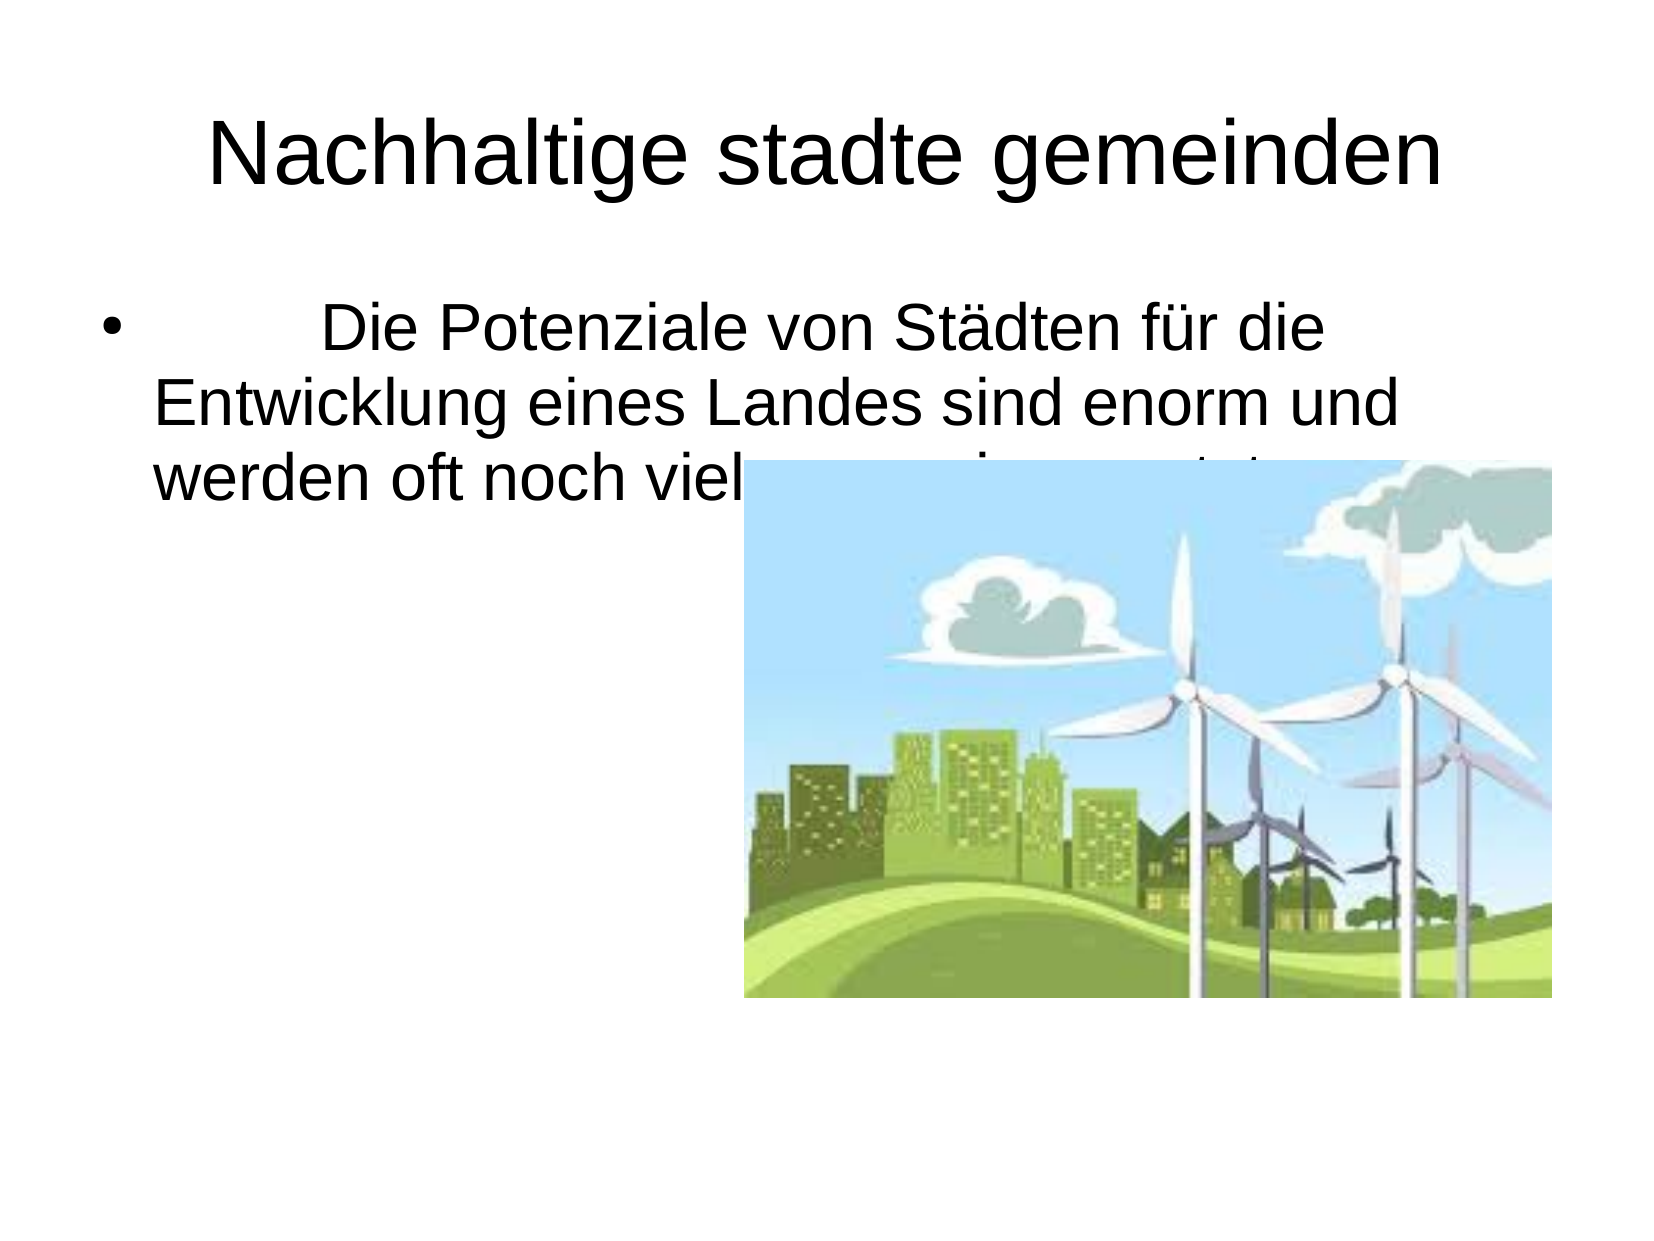

# Nachhaltige stadte gemeinden
 Die Potenziale von Städten für die Entwicklung eines Landes sind enorm und werden oft noch viel zu wenig genutzt.